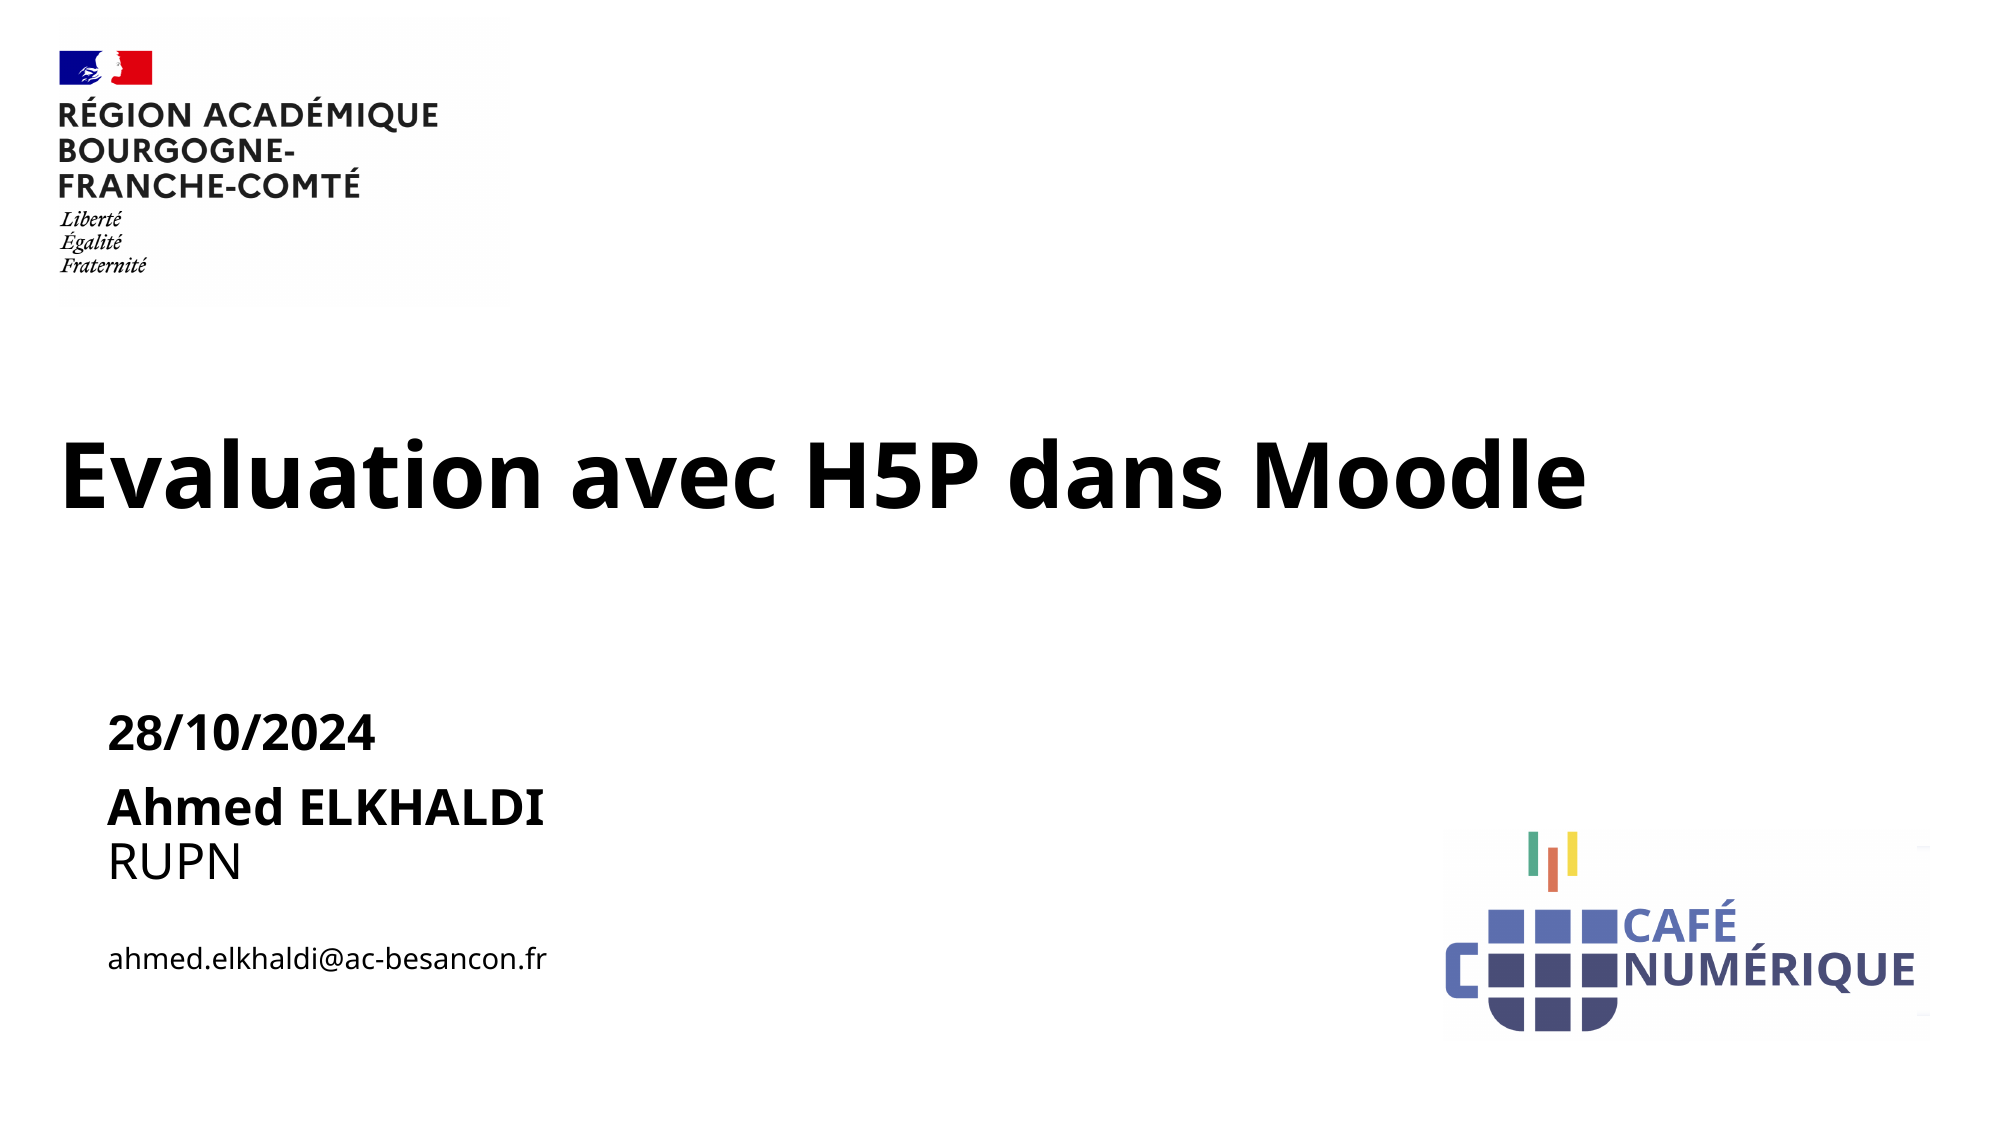

# Evaluation avec H5P dans Moodle
28/10/2024
Ahmed ELKHALDI
RUPN
ahmed.elkhaldi@ac-besancon.fr